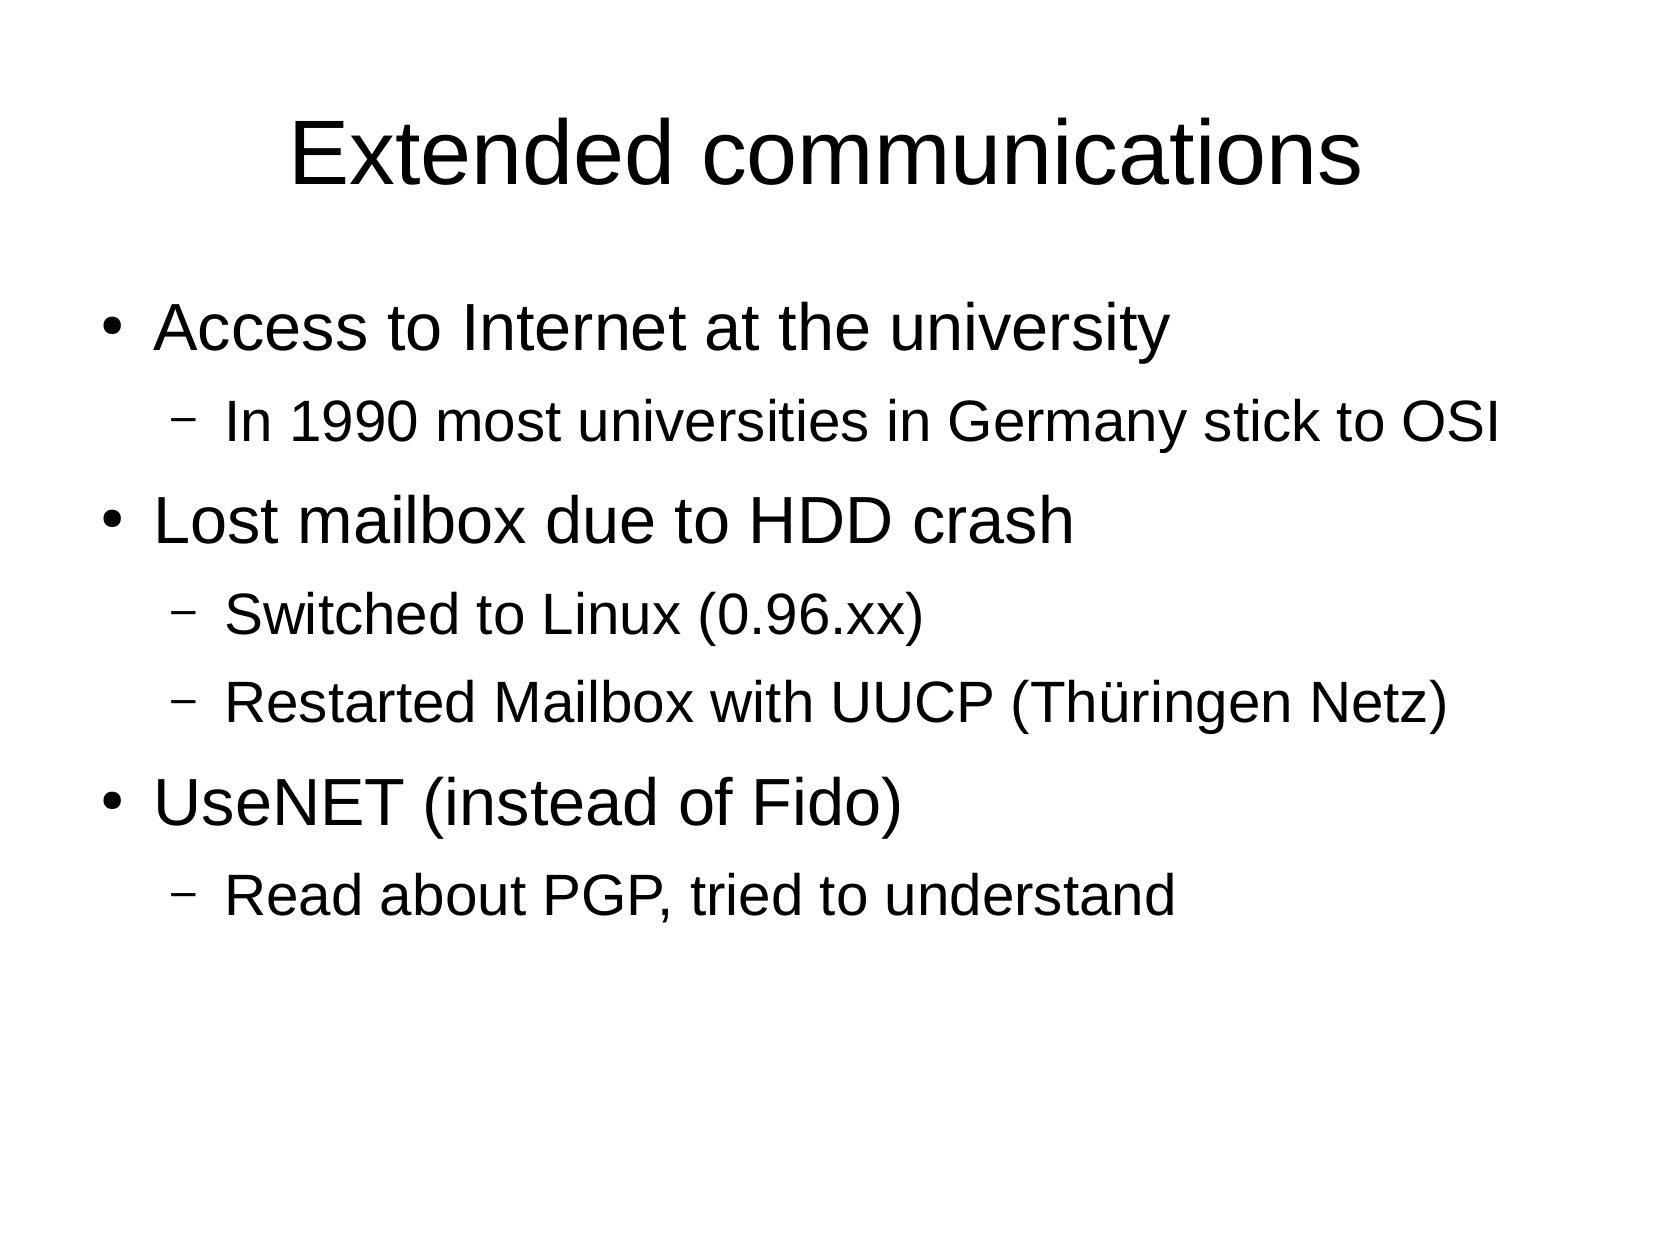

# Extended communications
Access to Internet at the university
In 1990 most universities in Germany stick to OSI
Lost mailbox due to HDD crash
Switched to Linux (0.96.xx)
Restarted Mailbox with UUCP (Thüringen Netz)
UseNET (instead of Fido)
Read about PGP, tried to understand